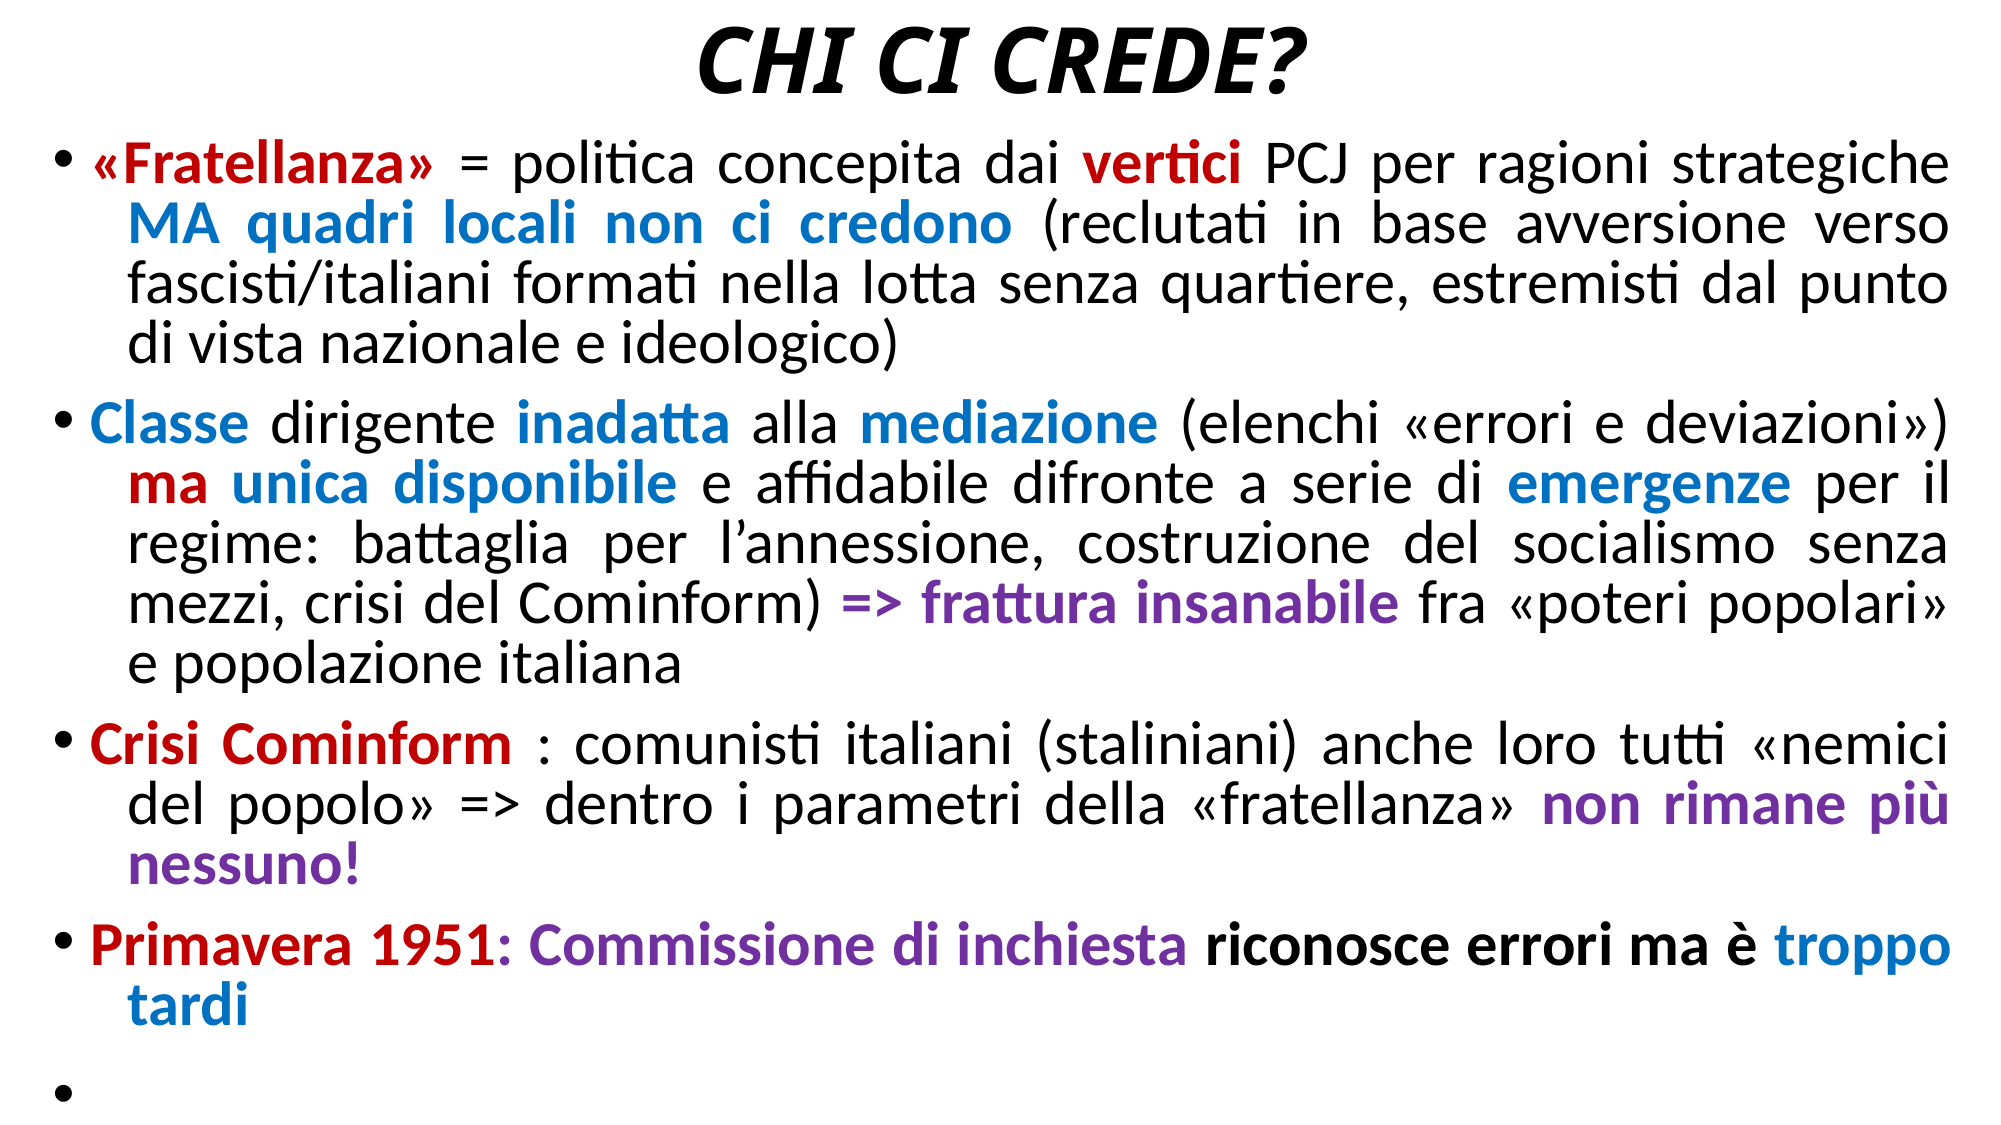

# CHI CI CREDE?
«Fratellanza» = politica concepita dai vertici PCJ per ragioni strategiche MA quadri locali non ci credono (reclutati in base avversione verso fascisti/italiani formati nella lotta senza quartiere, estremisti dal punto di vista nazionale e ideologico)
Classe dirigente inadatta alla mediazione (elenchi «errori e deviazioni») ma unica disponibile e affidabile difronte a serie di emergenze per il regime: battaglia per l’annessione, costruzione del socialismo senza mezzi, crisi del Cominform) => frattura insanabile fra «poteri popolari» e popolazione italiana
Crisi Cominform : comunisti italiani (staliniani) anche loro tutti «nemici del popolo» => dentro i parametri della «fratellanza» non rimane più nessuno!
Primavera 1951: Commissione di inchiesta riconosce errori ma è troppo tardi